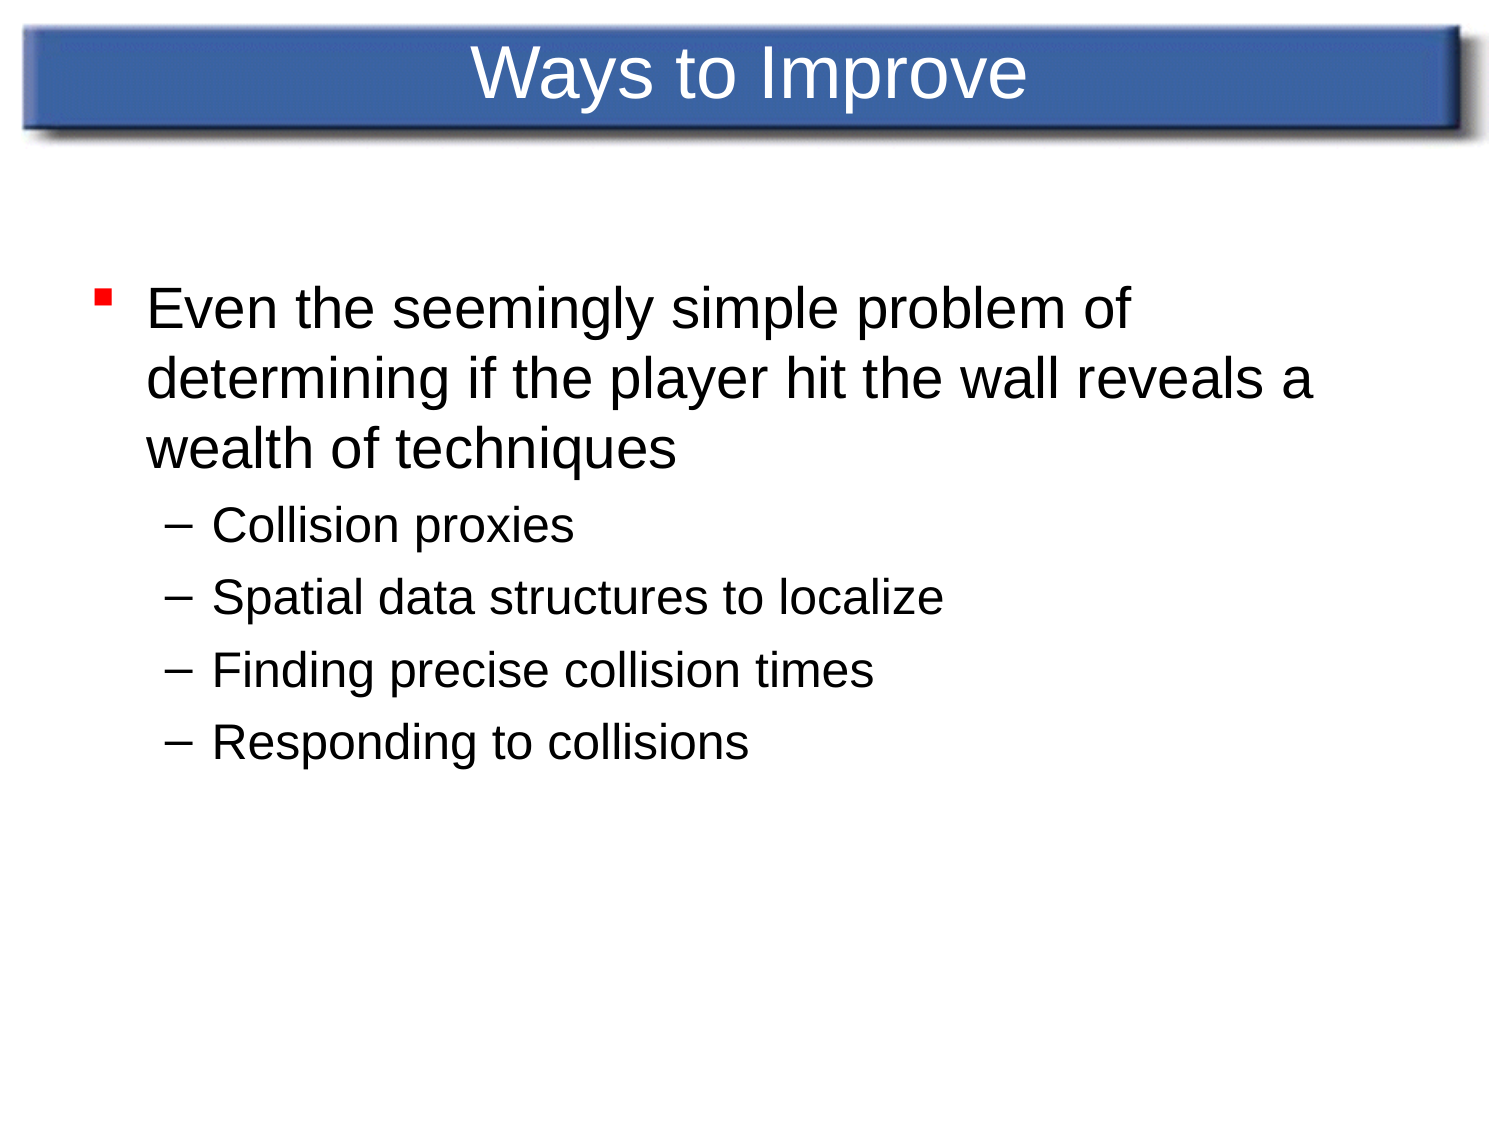

# Ways to Improve
Even the seemingly simple problem of determining if the player hit the wall reveals a wealth of techniques
Collision proxies
Spatial data structures to localize
Finding precise collision times
Responding to collisions